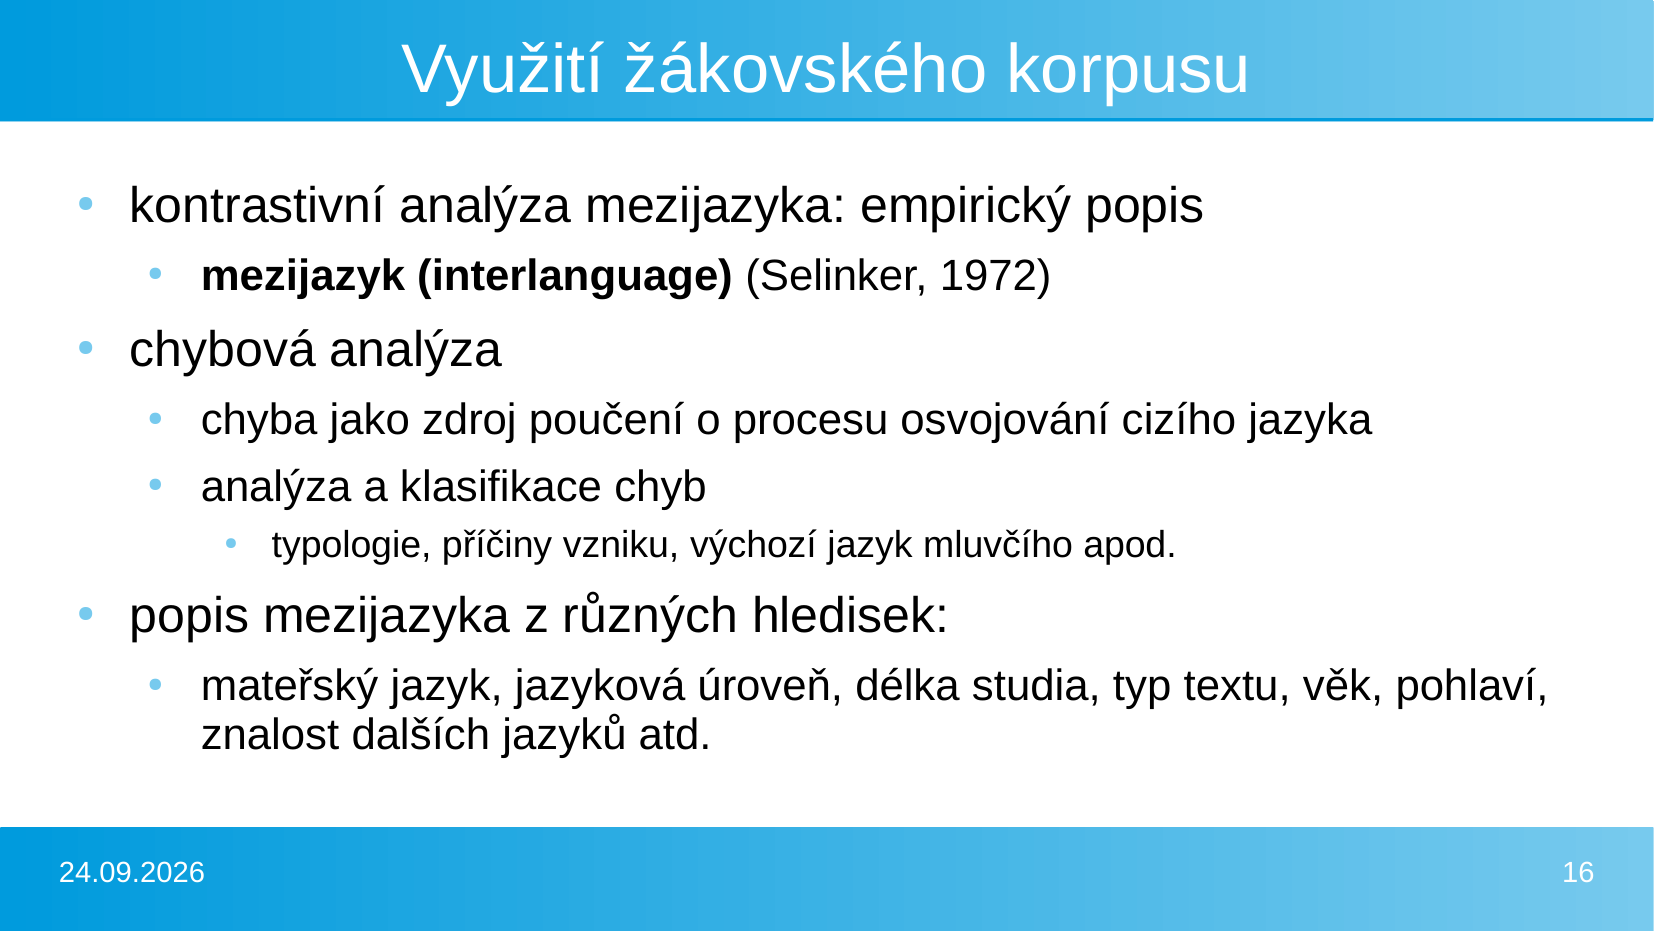

# Využití žákovského korpusu
kontrastivní analýza mezijazyka: empirický popis
mezijazyk (interlanguage) (Selinker, 1972)
chybová analýza
chyba jako zdroj poučení o procesu osvojování cizího jazyka
analýza a klasifikace chyb
typologie, příčiny vzniku, výchozí jazyk mluvčího apod.
popis mezijazyka z různých hledisek:
mateřský jazyk, jazyková úroveň, délka studia, typ textu, věk, pohlaví, znalost dalších jazyků atd.
16